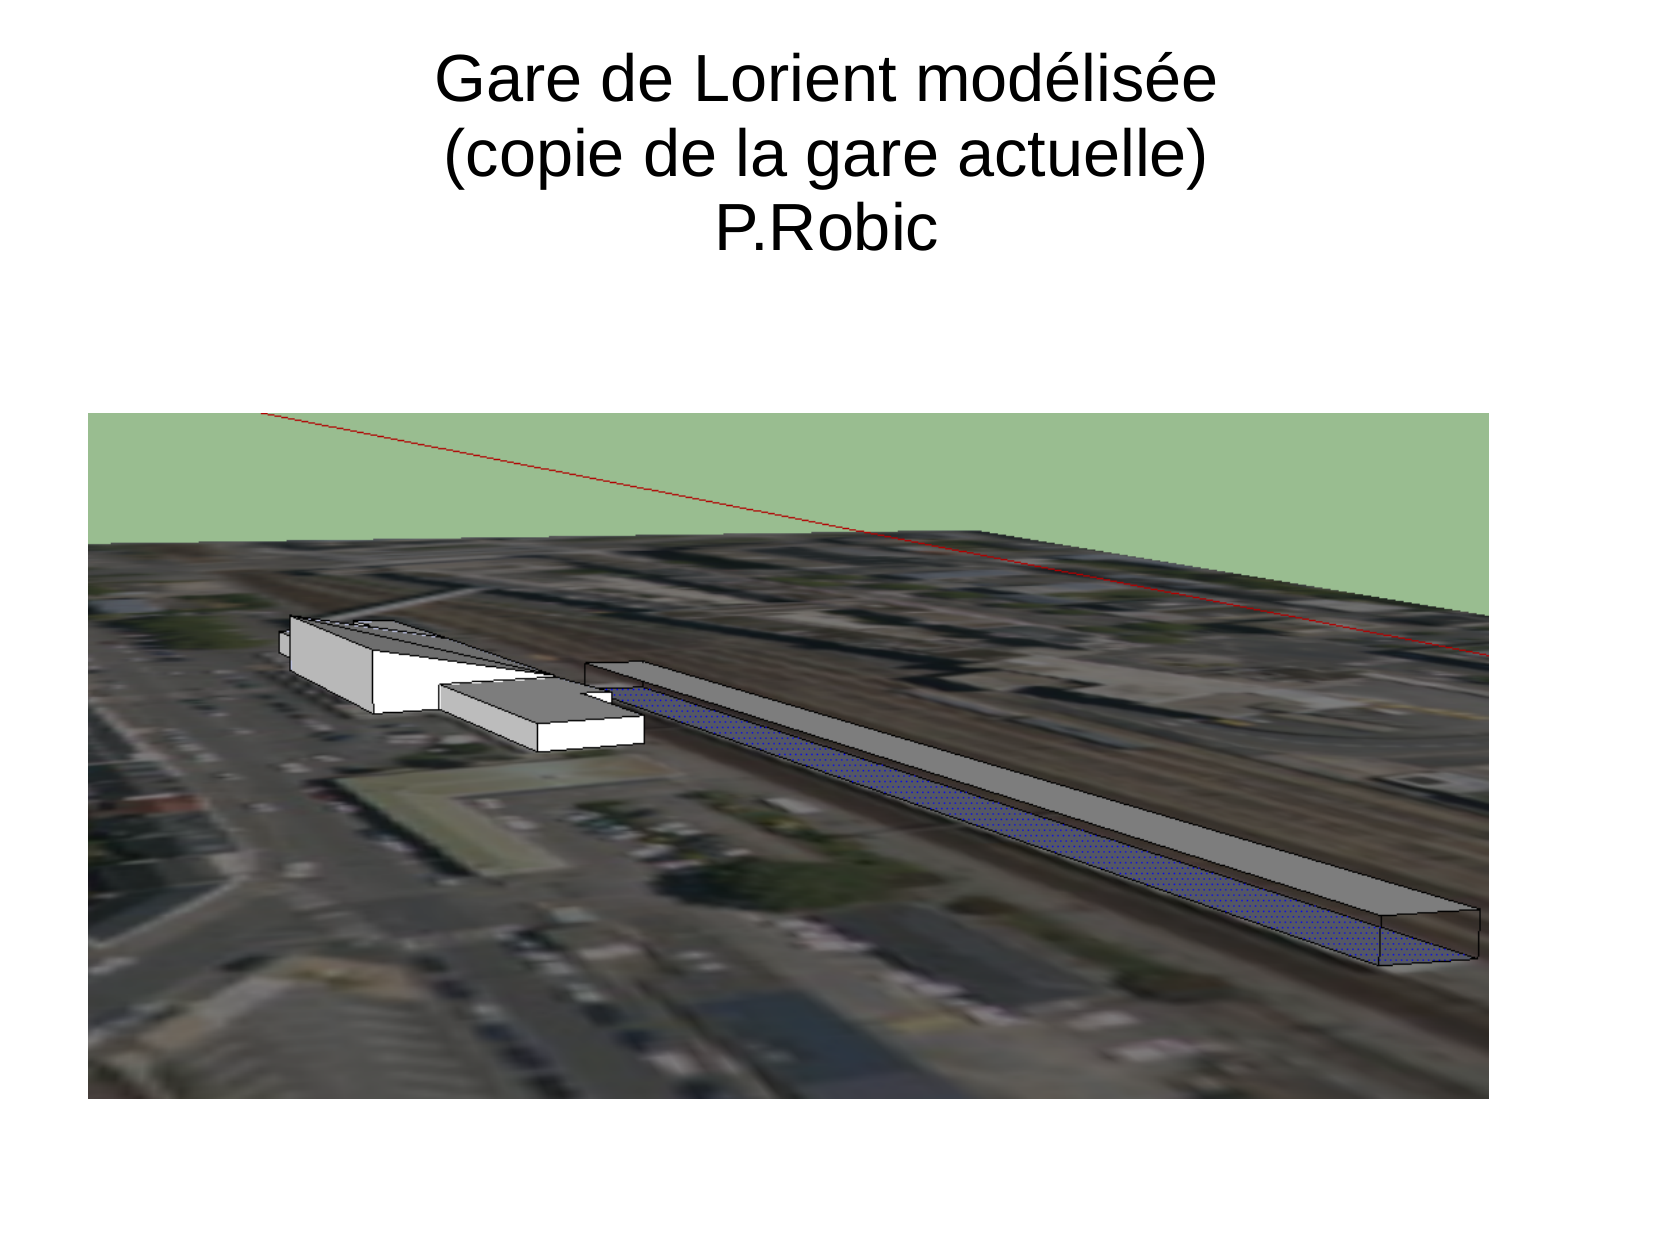

# Gare de Lorient modélisée (copie de la gare actuelle) P.Robic